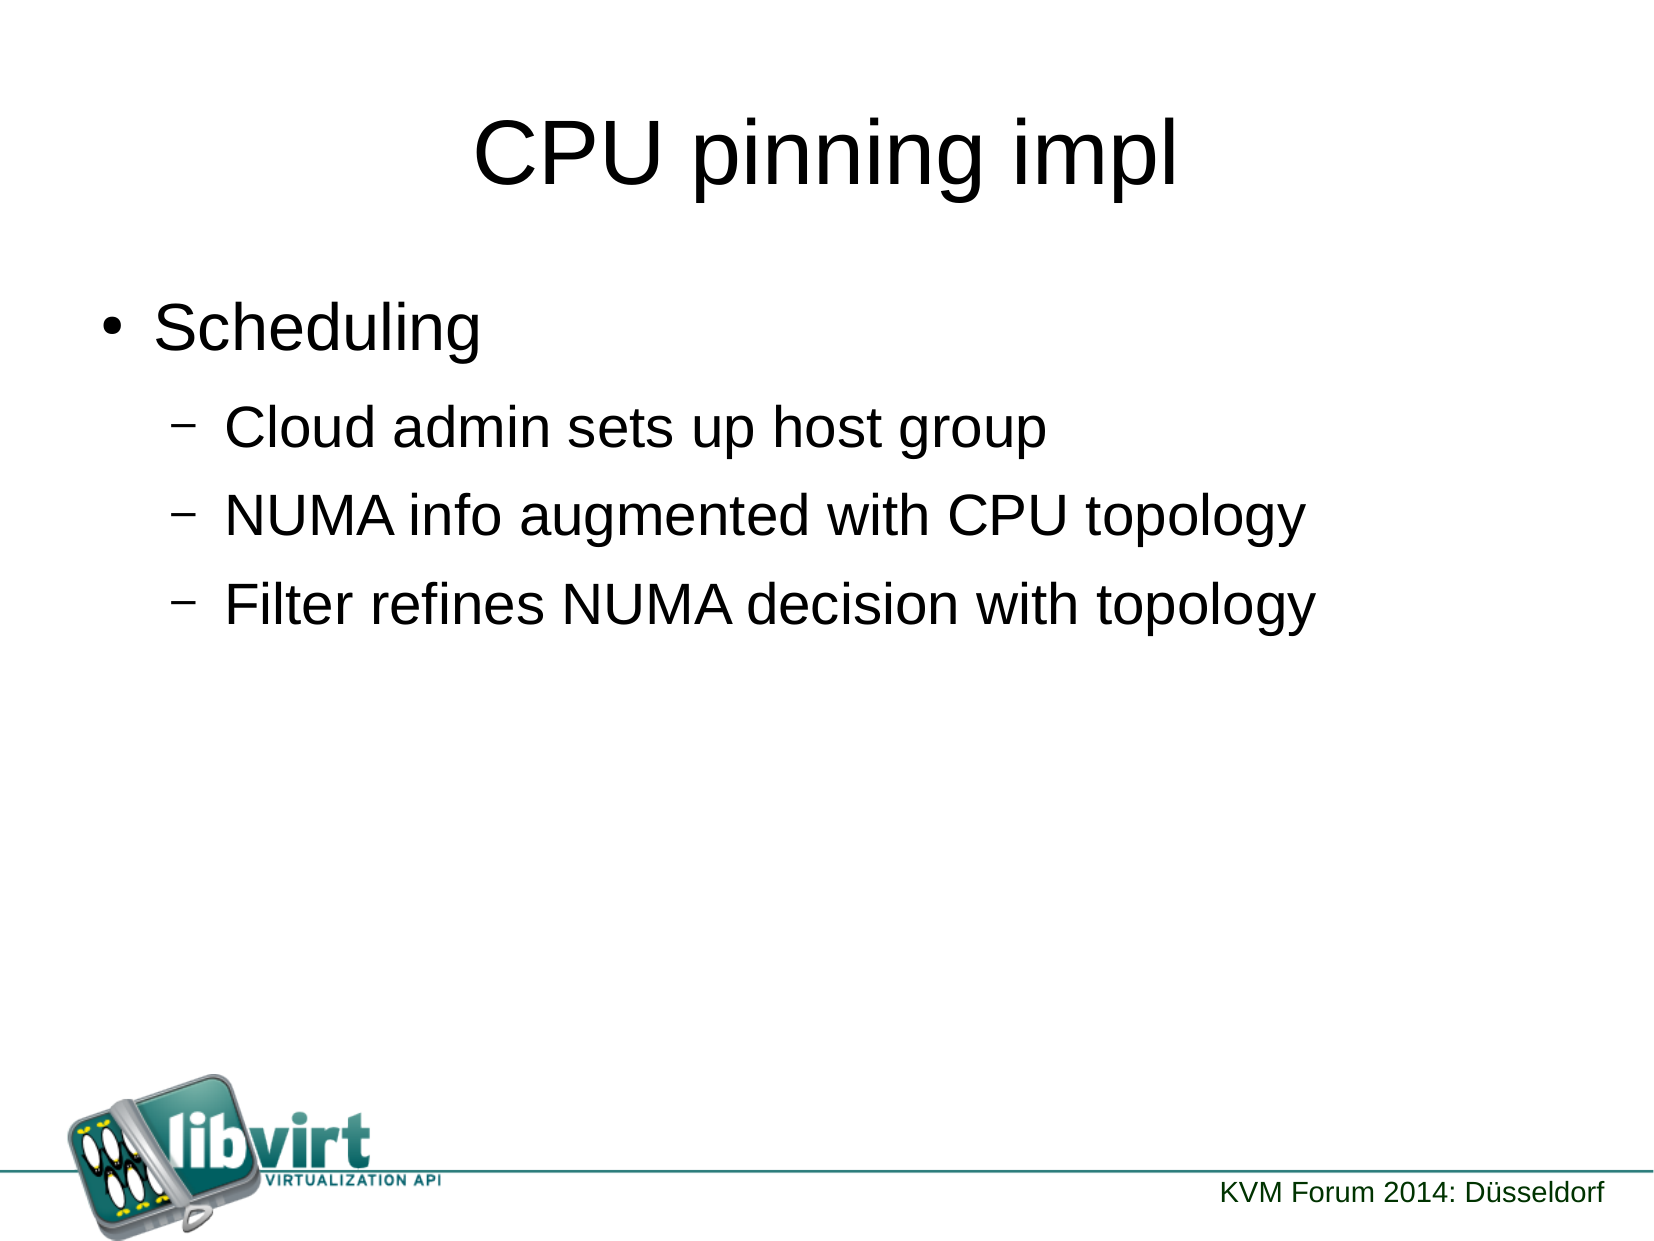

# CPU pinning impl
Scheduling
Cloud admin sets up host group
NUMA info augmented with CPU topology
Filter refines NUMA decision with topology